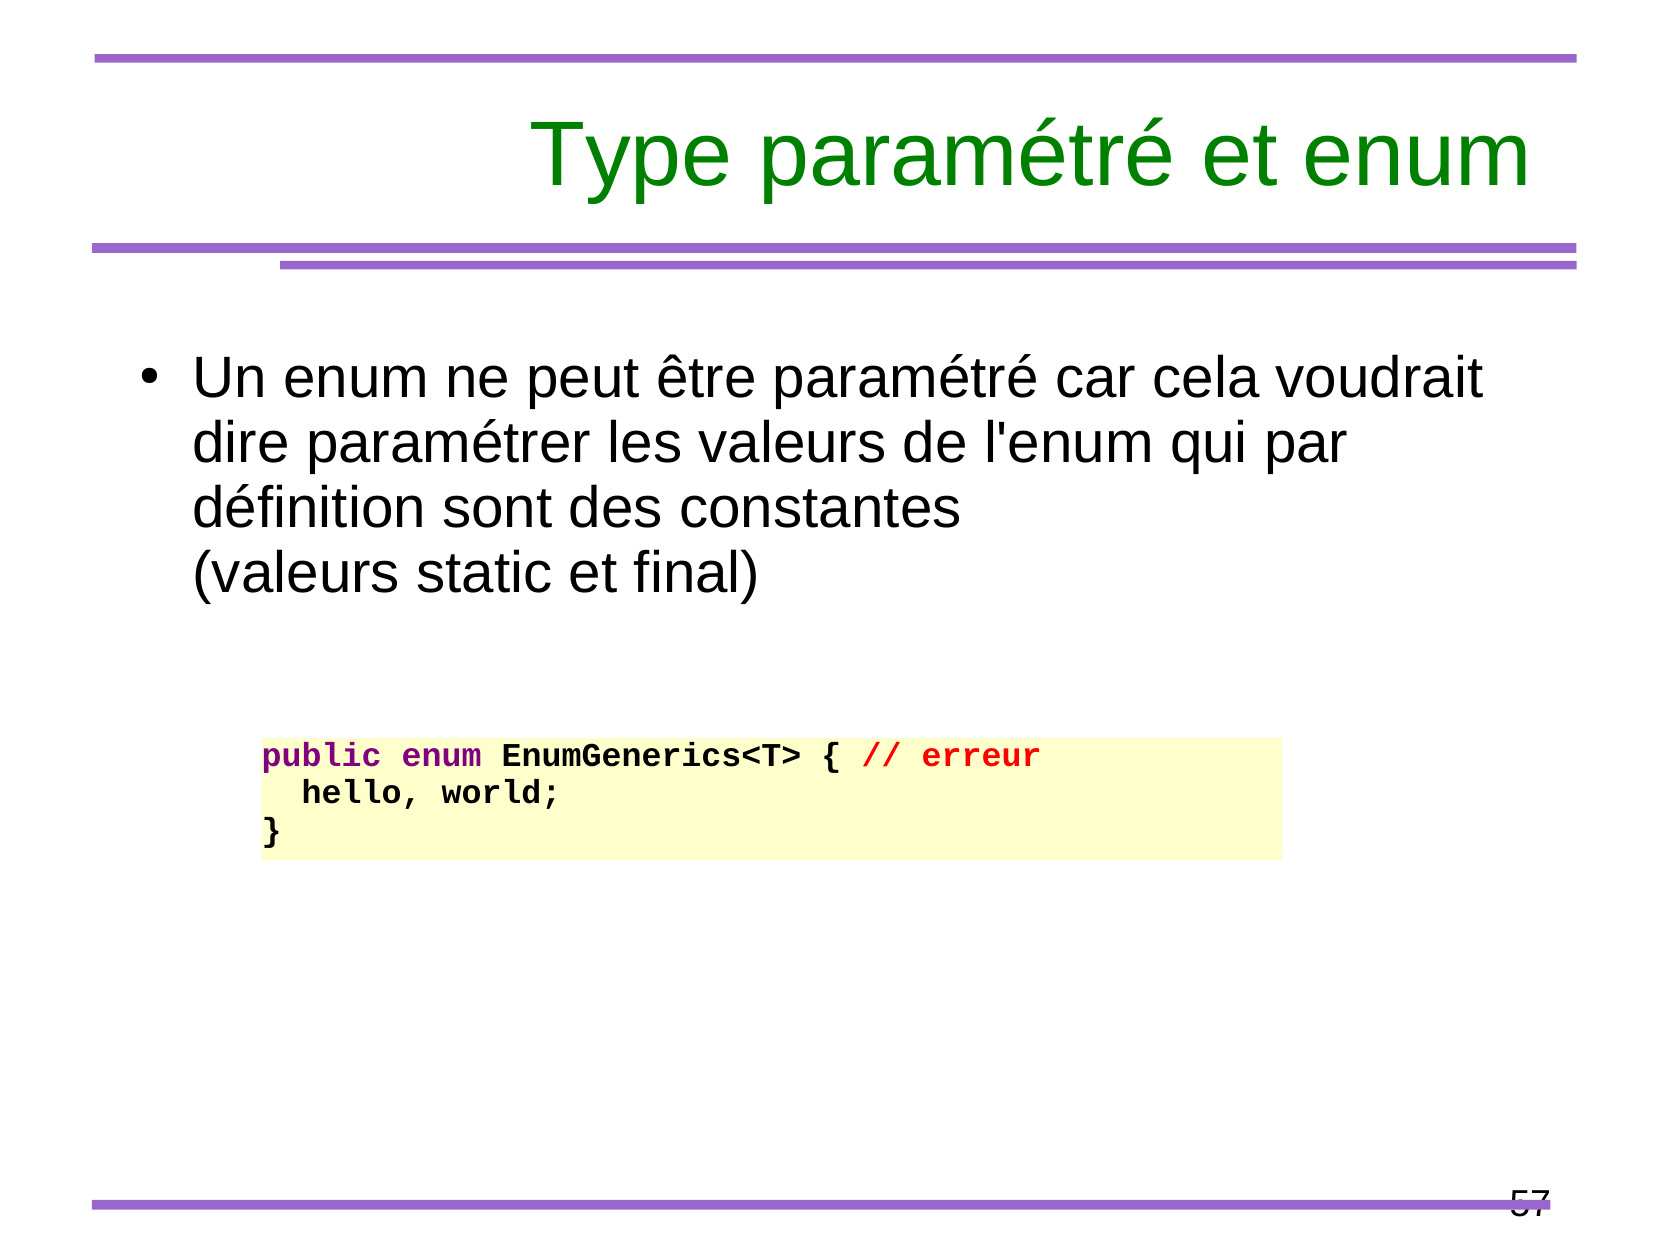

# Type paramétré et enum
Un enum ne peut être paramétré car cela voudrait dire paramétrer les valeurs de l'enum qui par définition sont des constantes
(valeurs static et final)
public enum EnumGenerics<T> { // erreur
 hello, world;
}